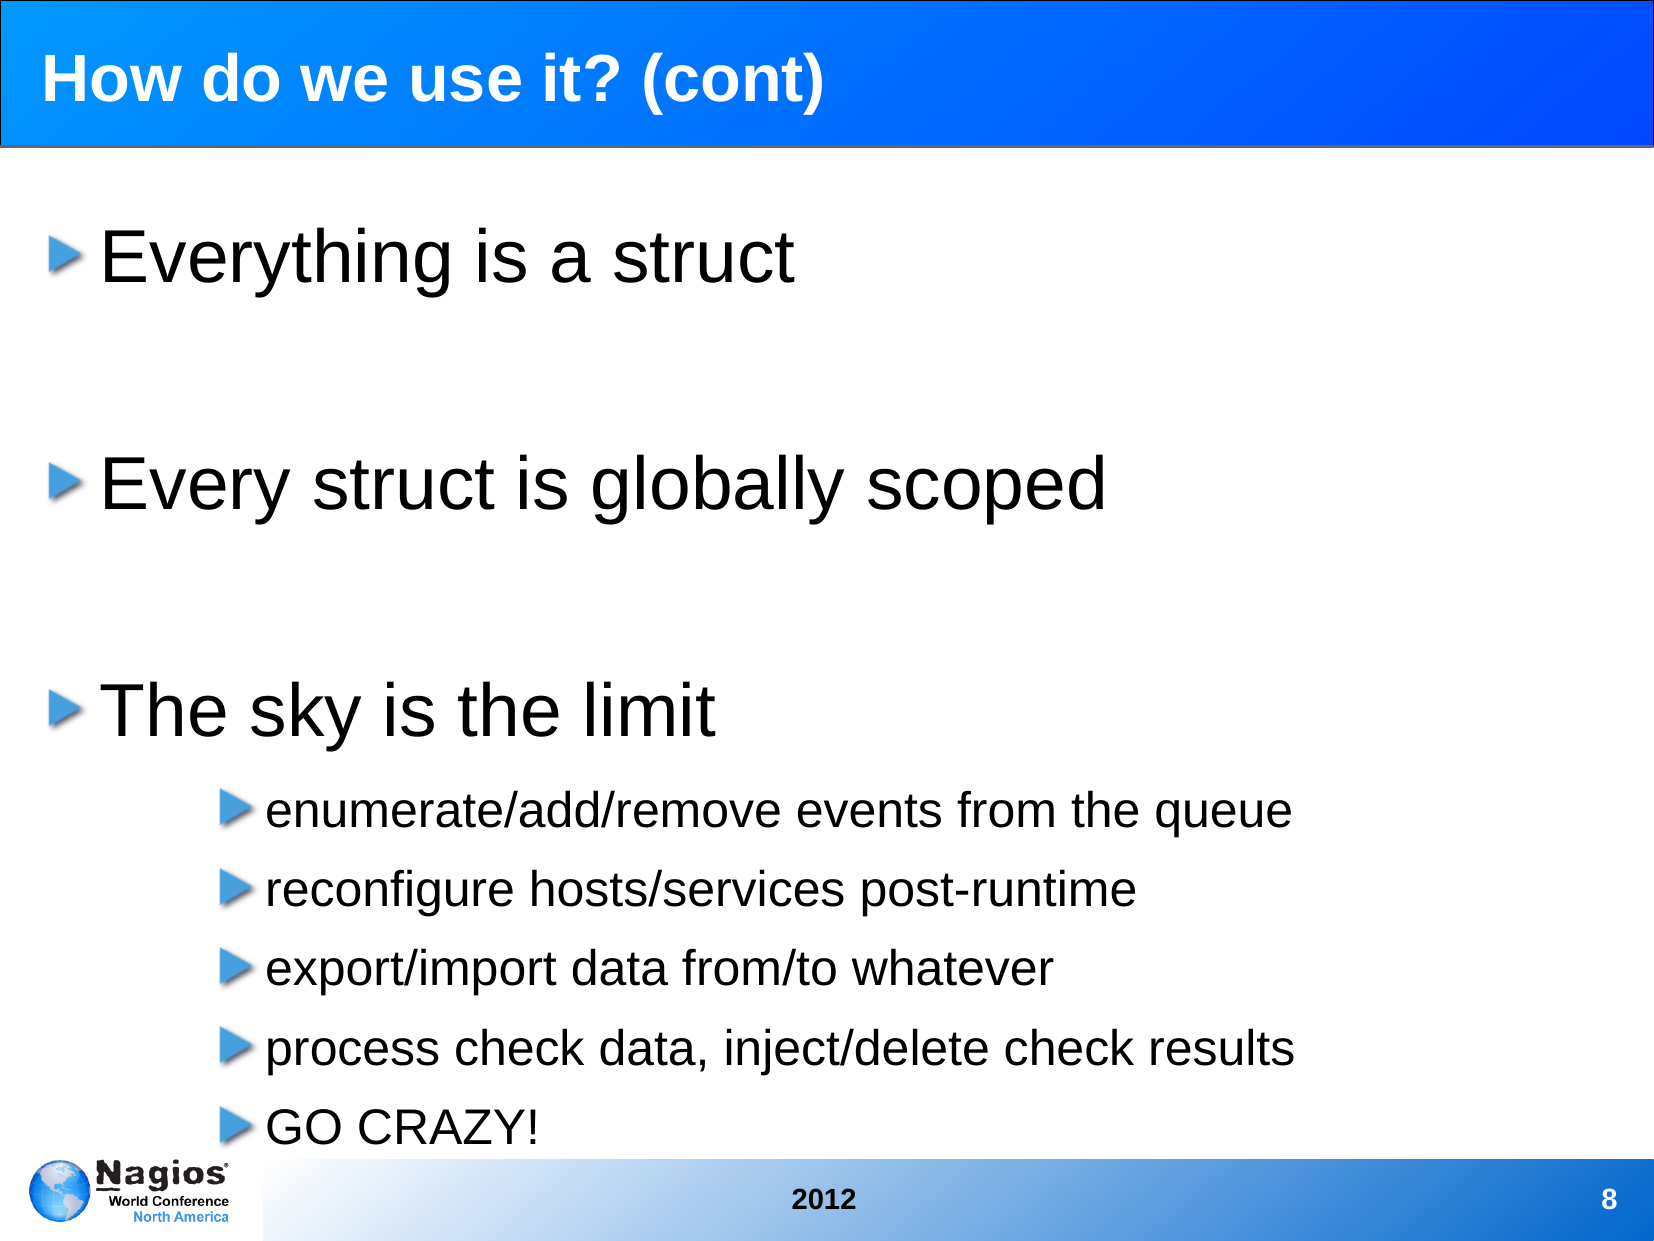

# How do we use it? (cont)
Everything is a struct
Every struct is globally scoped
The sky is the limit
enumerate/add/remove events from the queue
reconfigure hosts/services post-runtime
export/import data from/to whatever
process check data, inject/delete check results
GO CRAZY!
2011
8